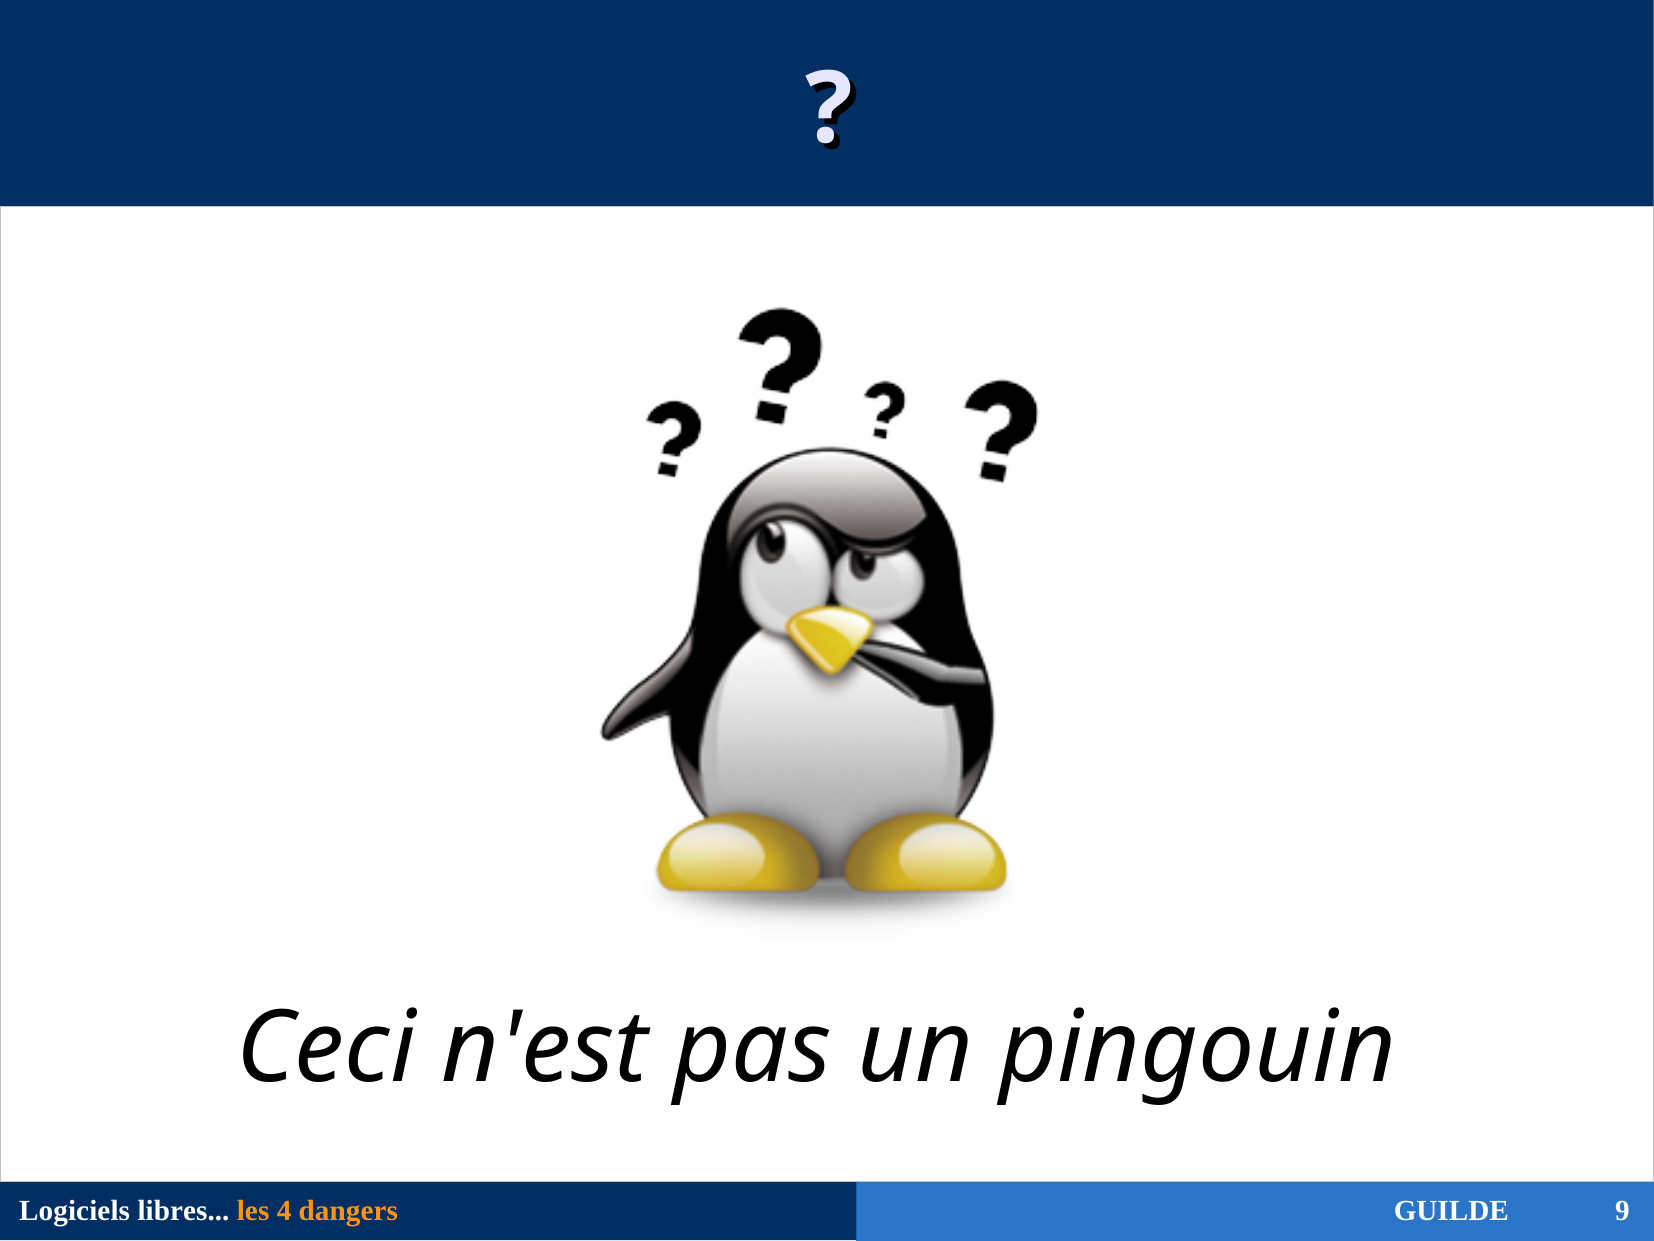

# ?
Ceci n'est pas un pingouin
9